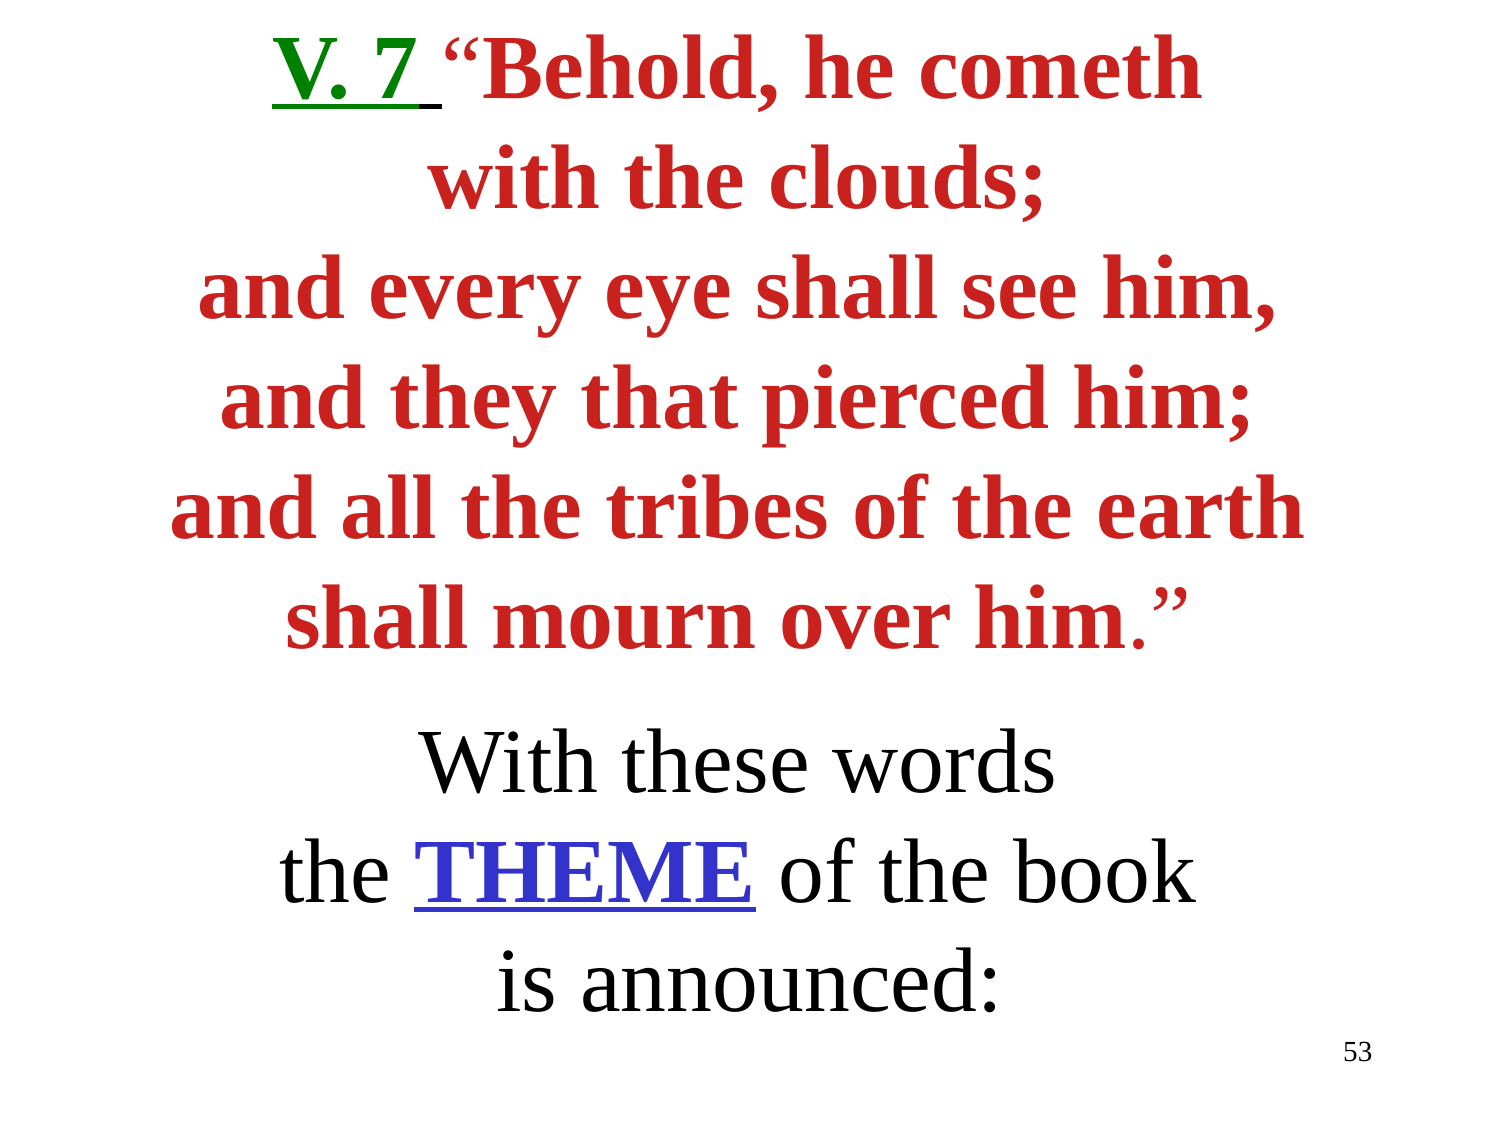

V. 7 “Behold, he cometh
with the clouds;
and every eye shall see him,
and they that pierced him;
and all the tribes of the earth
shall mourn over him.”
With these words
the THEME of the book
is announced: